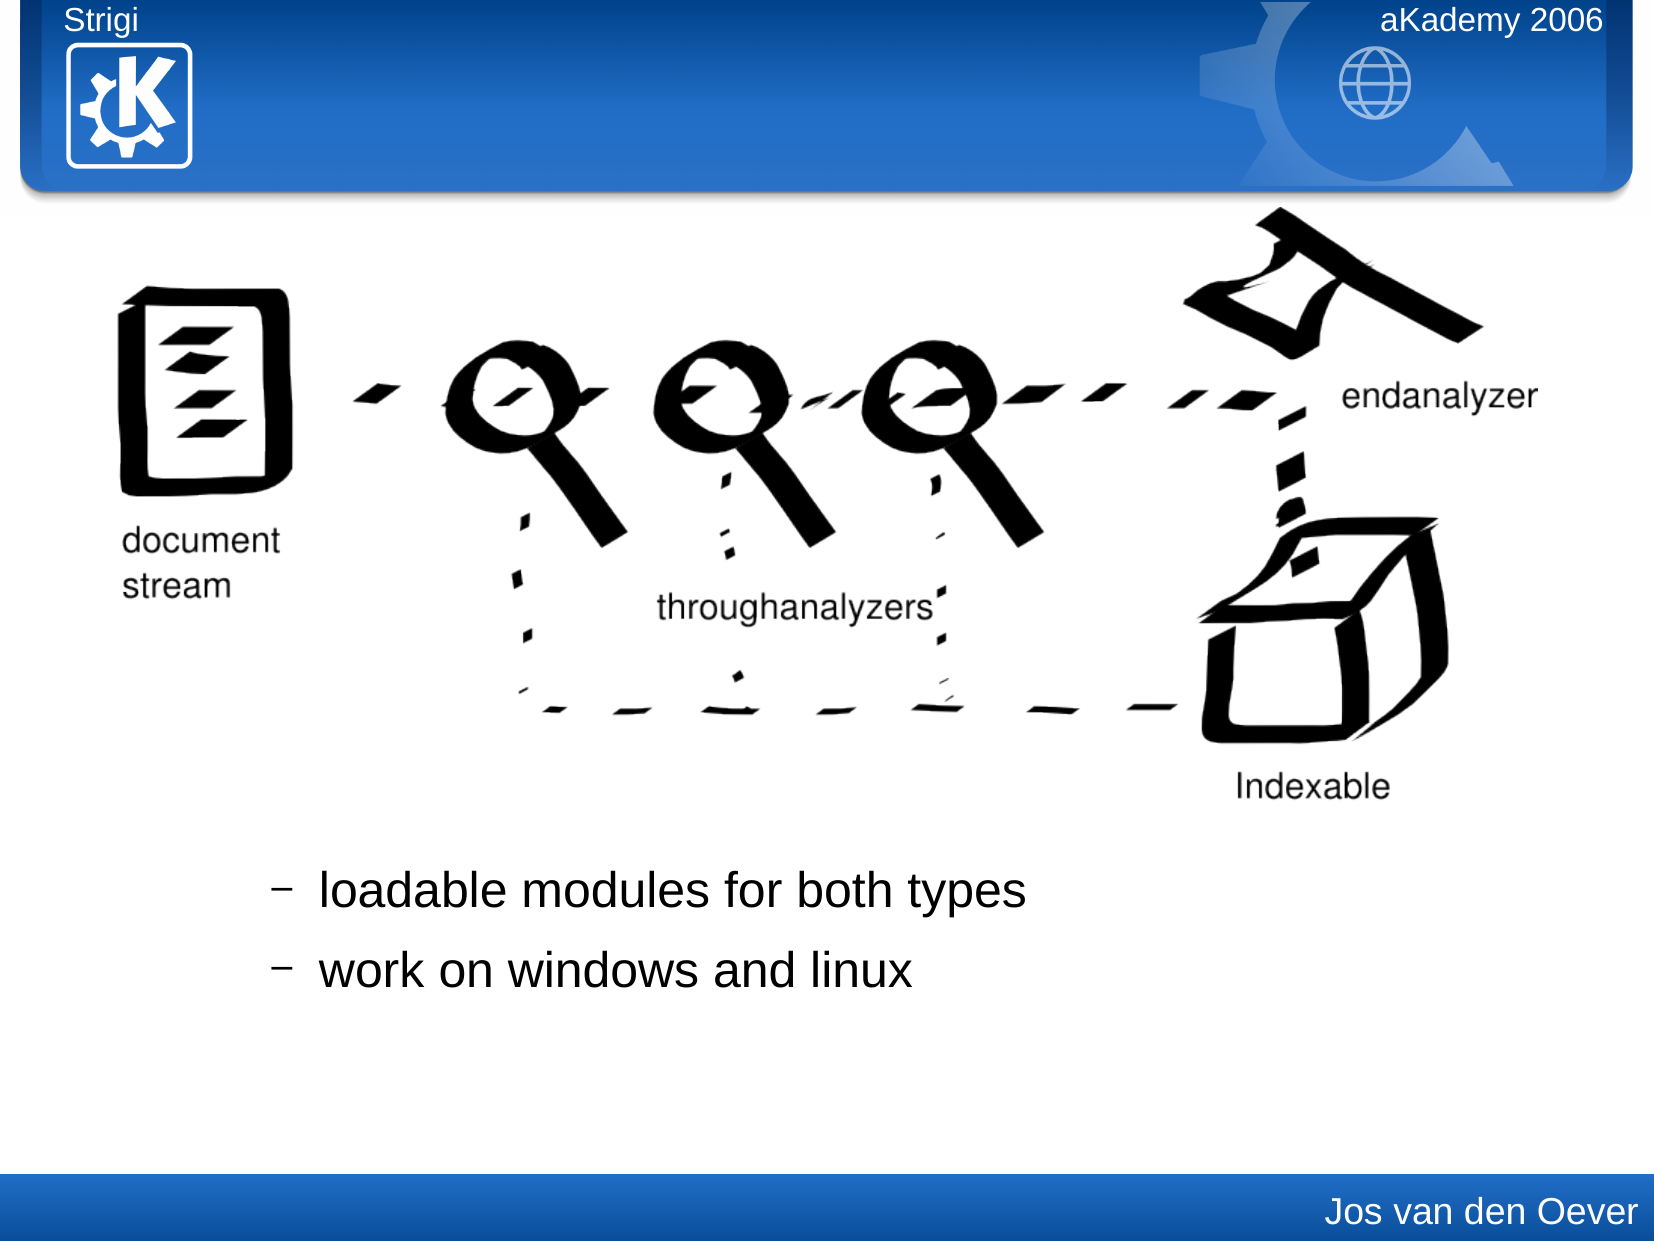

#
loadable modules for both types
work on windows and linux